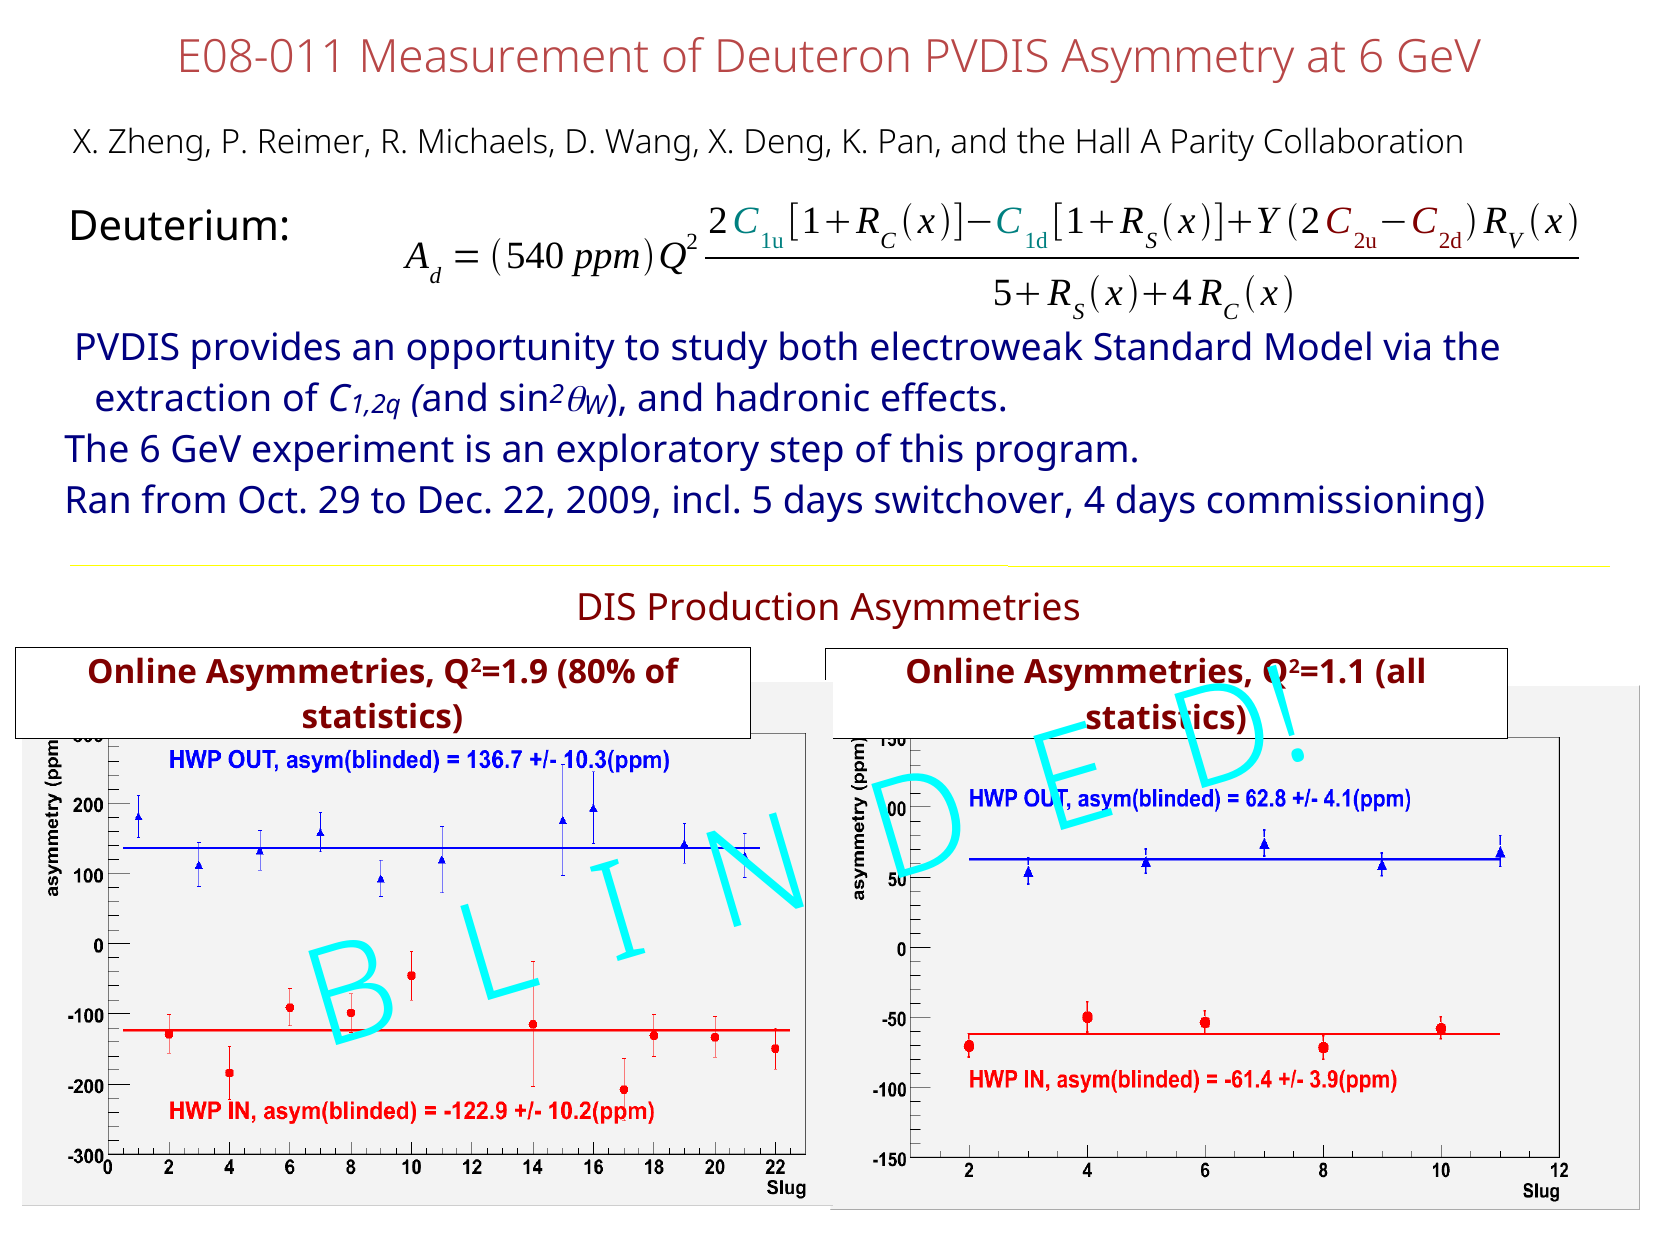

E08-011 Measurement of Deuteron PVDIS Asymmetry at 6 GeV
X. Zheng, P. Reimer, R. Michaels, D. Wang, X. Deng, K. Pan, and the Hall A Parity Collaboration
# Deuterium:
 PVDIS provides an opportunity to study both electroweak Standard Model via the extraction of C1,2q (and sin2qW), and hadronic effects.
The 6 GeV experiment is an exploratory step of this program.
Ran from Oct. 29 to Dec. 22, 2009, incl. 5 days switchover, 4 days commissioning)
DIS Production Asymmetries
Online Asymmetries, Q2=1.9 (80% of statistics)
Online Asymmetries, Q2=1.1 (all statistics)
B L I N D E D!